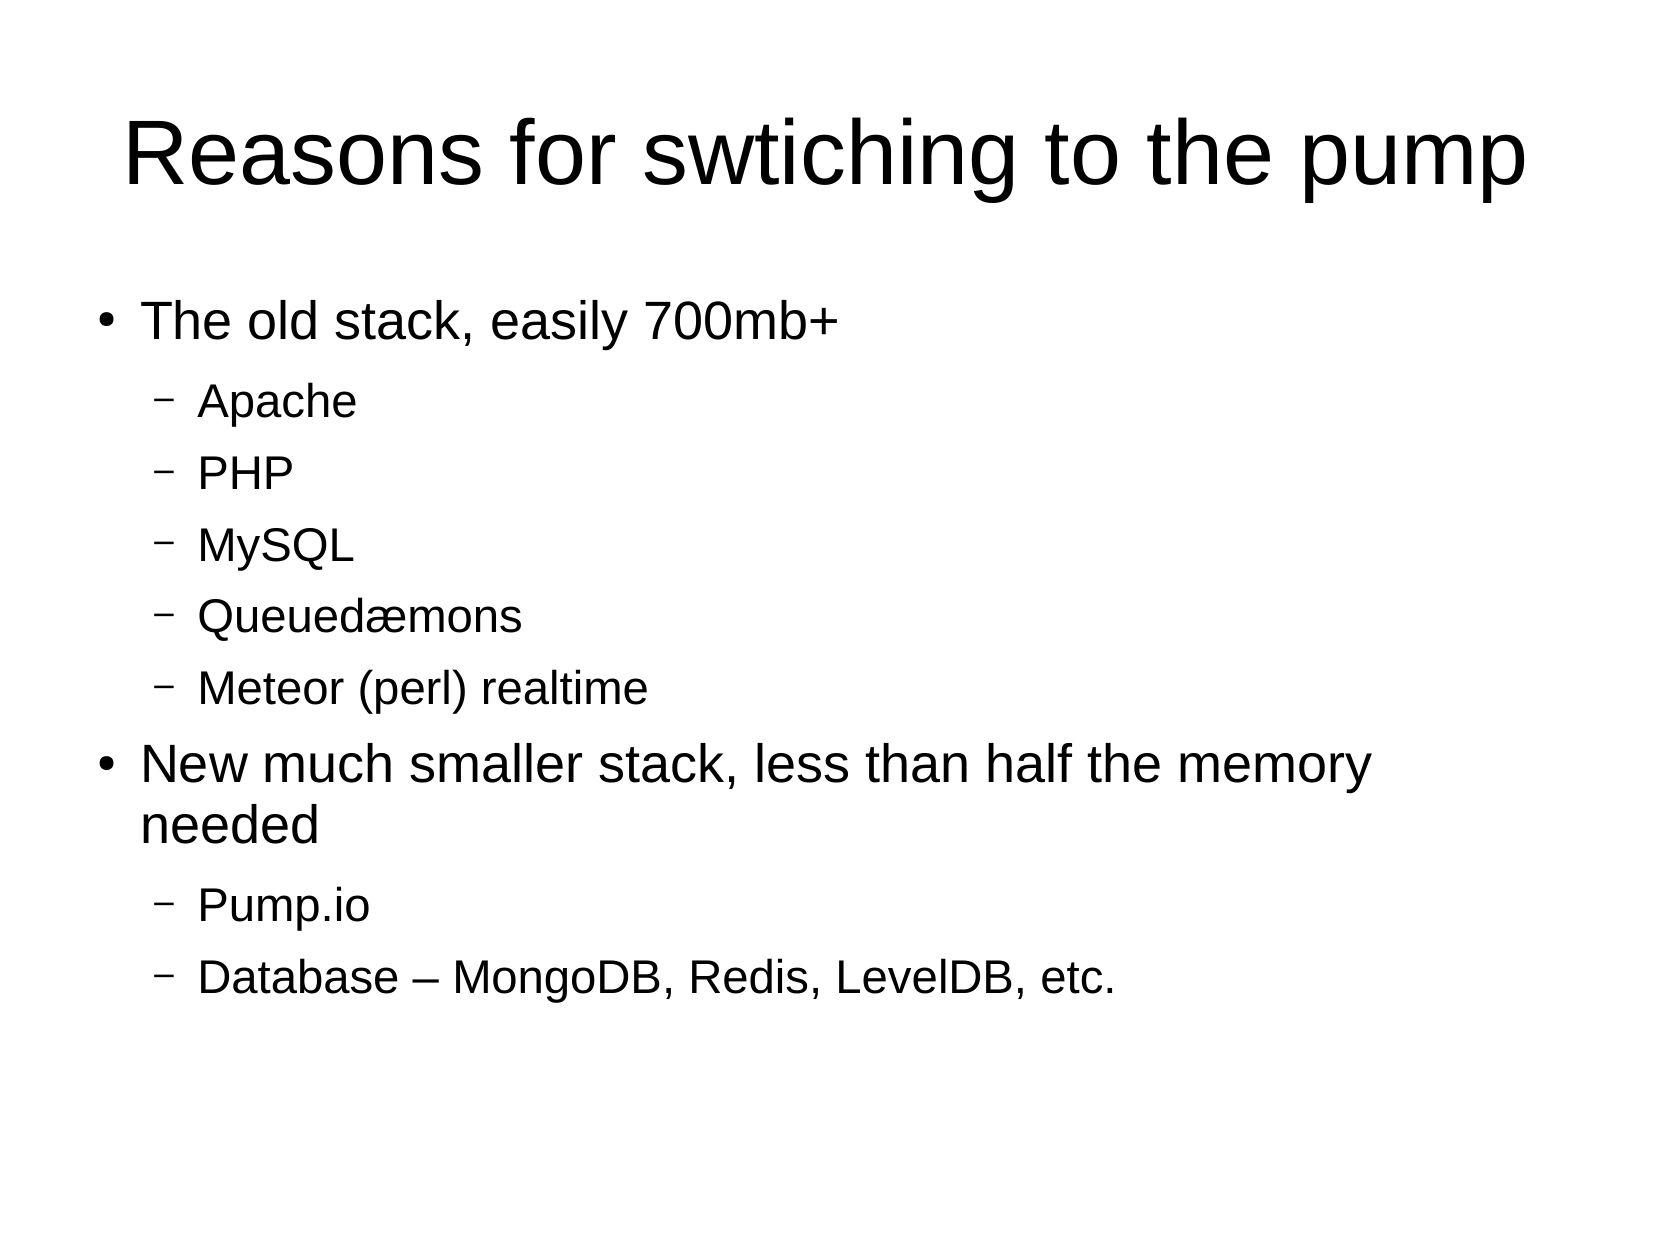

# Reasons for swtiching to the pump
The old stack, easily 700mb+
Apache
PHP
MySQL
Queuedæmons
Meteor (perl) realtime
New much smaller stack, less than half the memory needed
Pump.io
Database – MongoDB, Redis, LevelDB, etc.